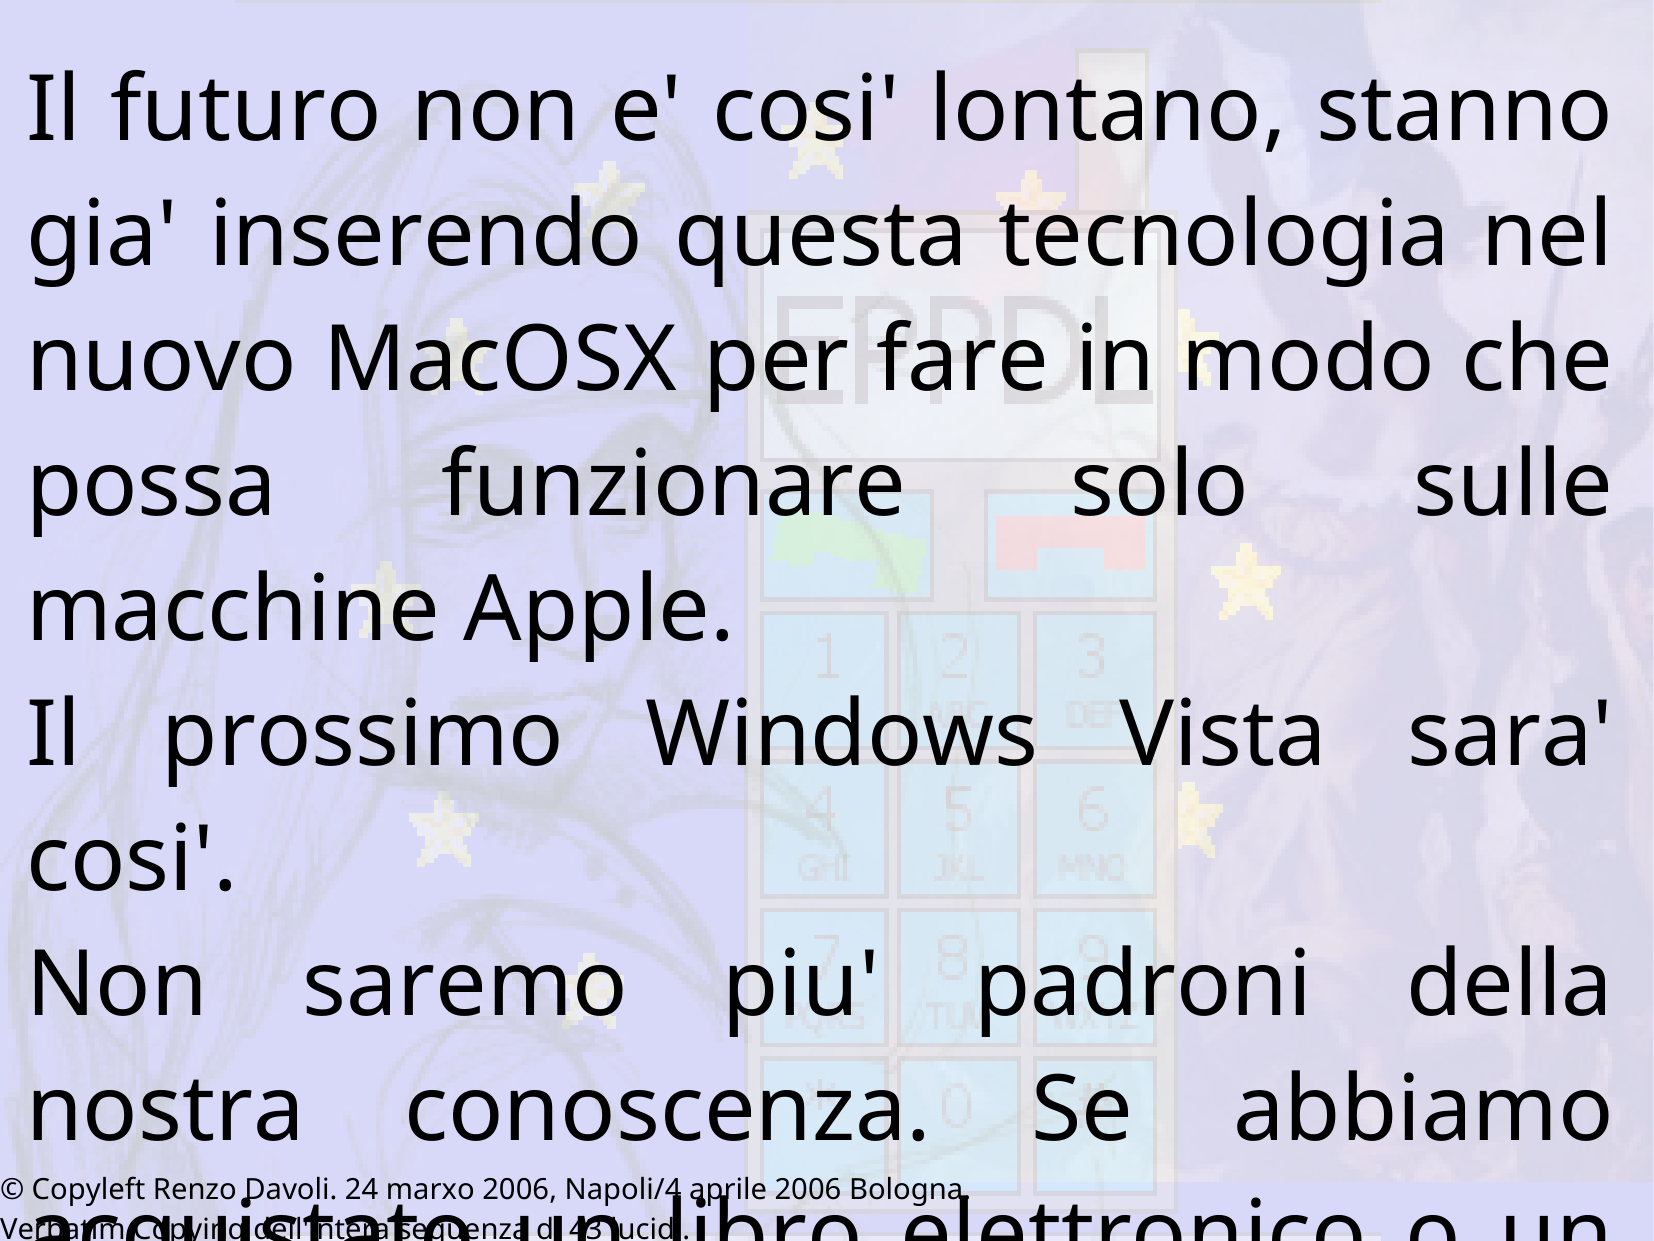

Il futuro non e' cosi' lontano, stanno gia' inserendo questa tecnologia nel nuovo MacOSX per fare in modo che possa funzionare solo sulle macchine Apple.
Il prossimo Windows Vista sara' cosi'.
Non saremo piu' padroni della nostra conoscenza. Se abbiamo acquistato un libro elettronico o un filmato qualcuno potrebbe vietarci di vederlo da una certa data o piu' di un certo numero di volte, o quando pare a lui/lei.
Chi controlla i controllori? e chi sono questi controllori?